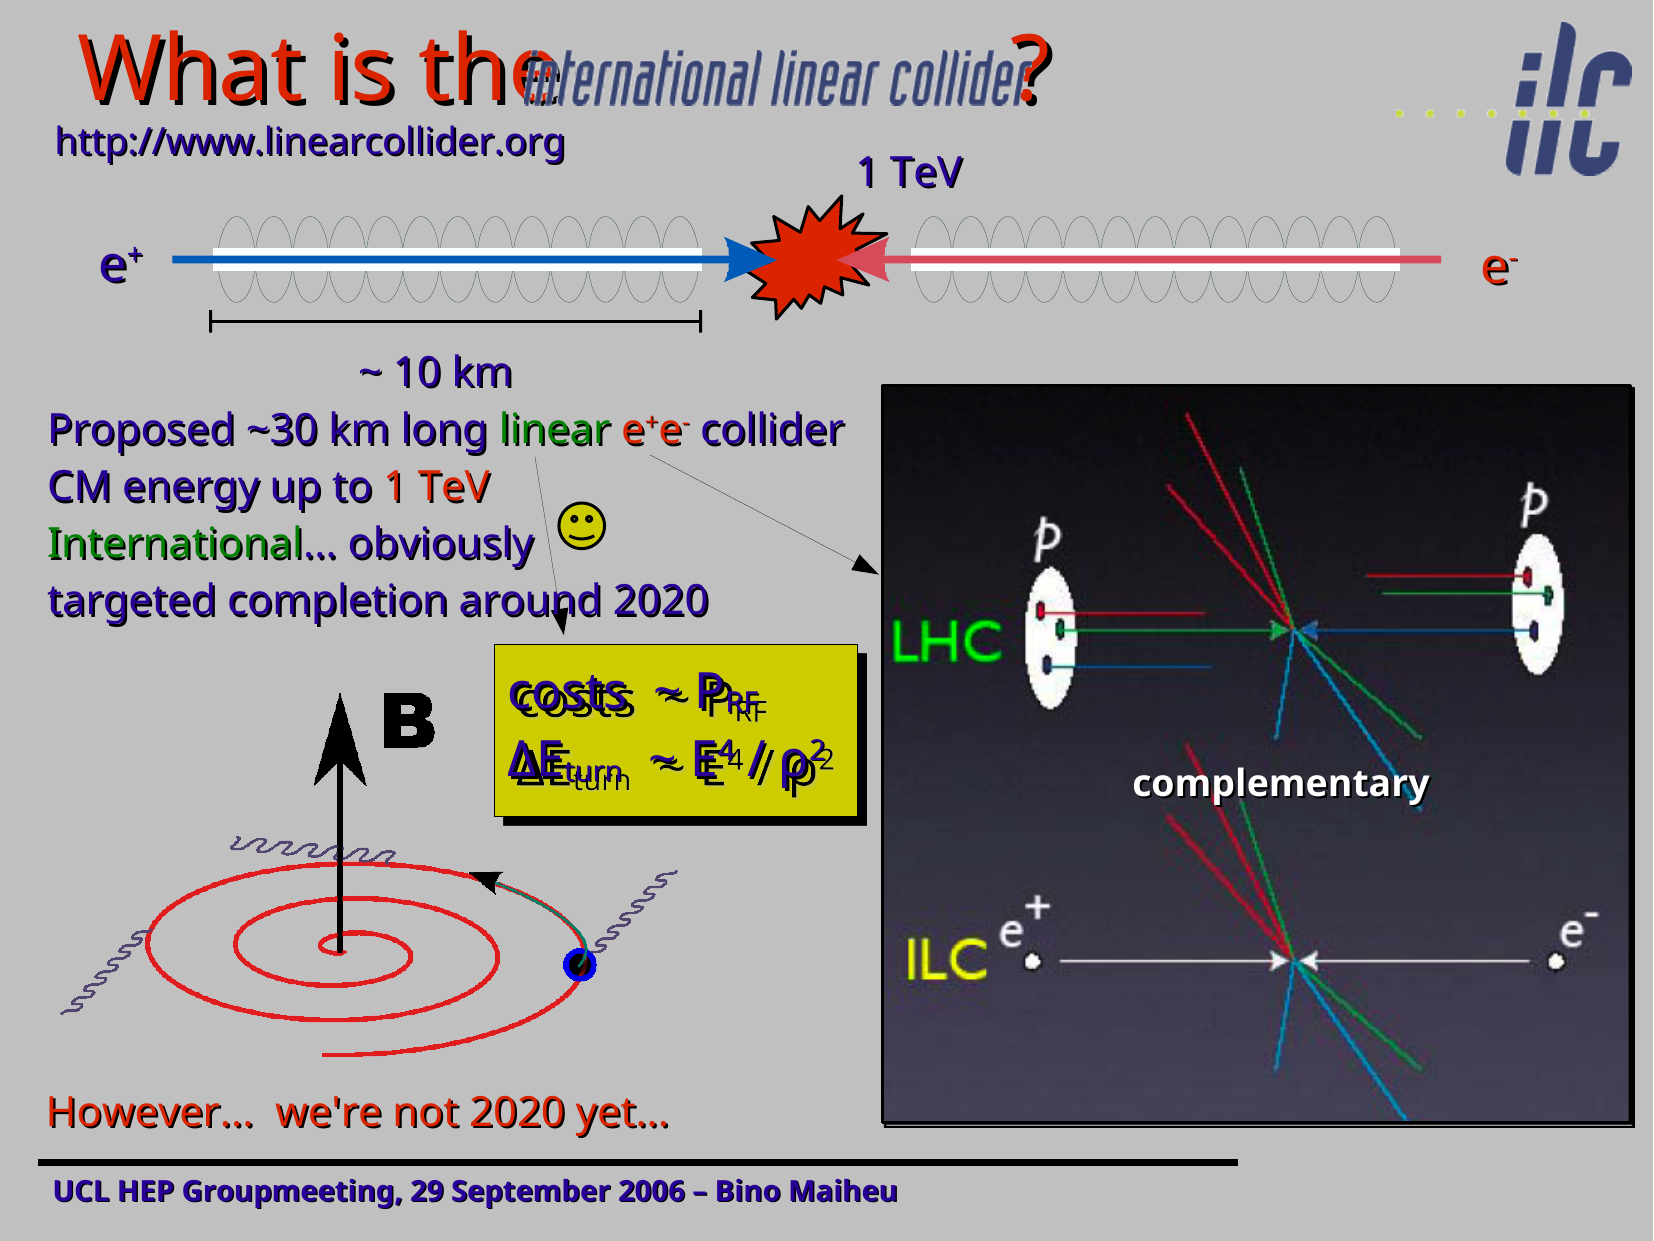

# What is the ?
http://www.linearcollider.org
1 TeV
e+
e-
~ 10 km
 Proposed ~30 km long linear e+e- collider
 CM energy up to 1 TeV
 International... obviously
 targeted completion around 2020
costs ~ PRF
ΔEturn ~ E4 / ρ2
complementary
However... we're not 2020 yet...
UCL HEP Groupmeeting, 29 September 2006 – Bino Maiheu